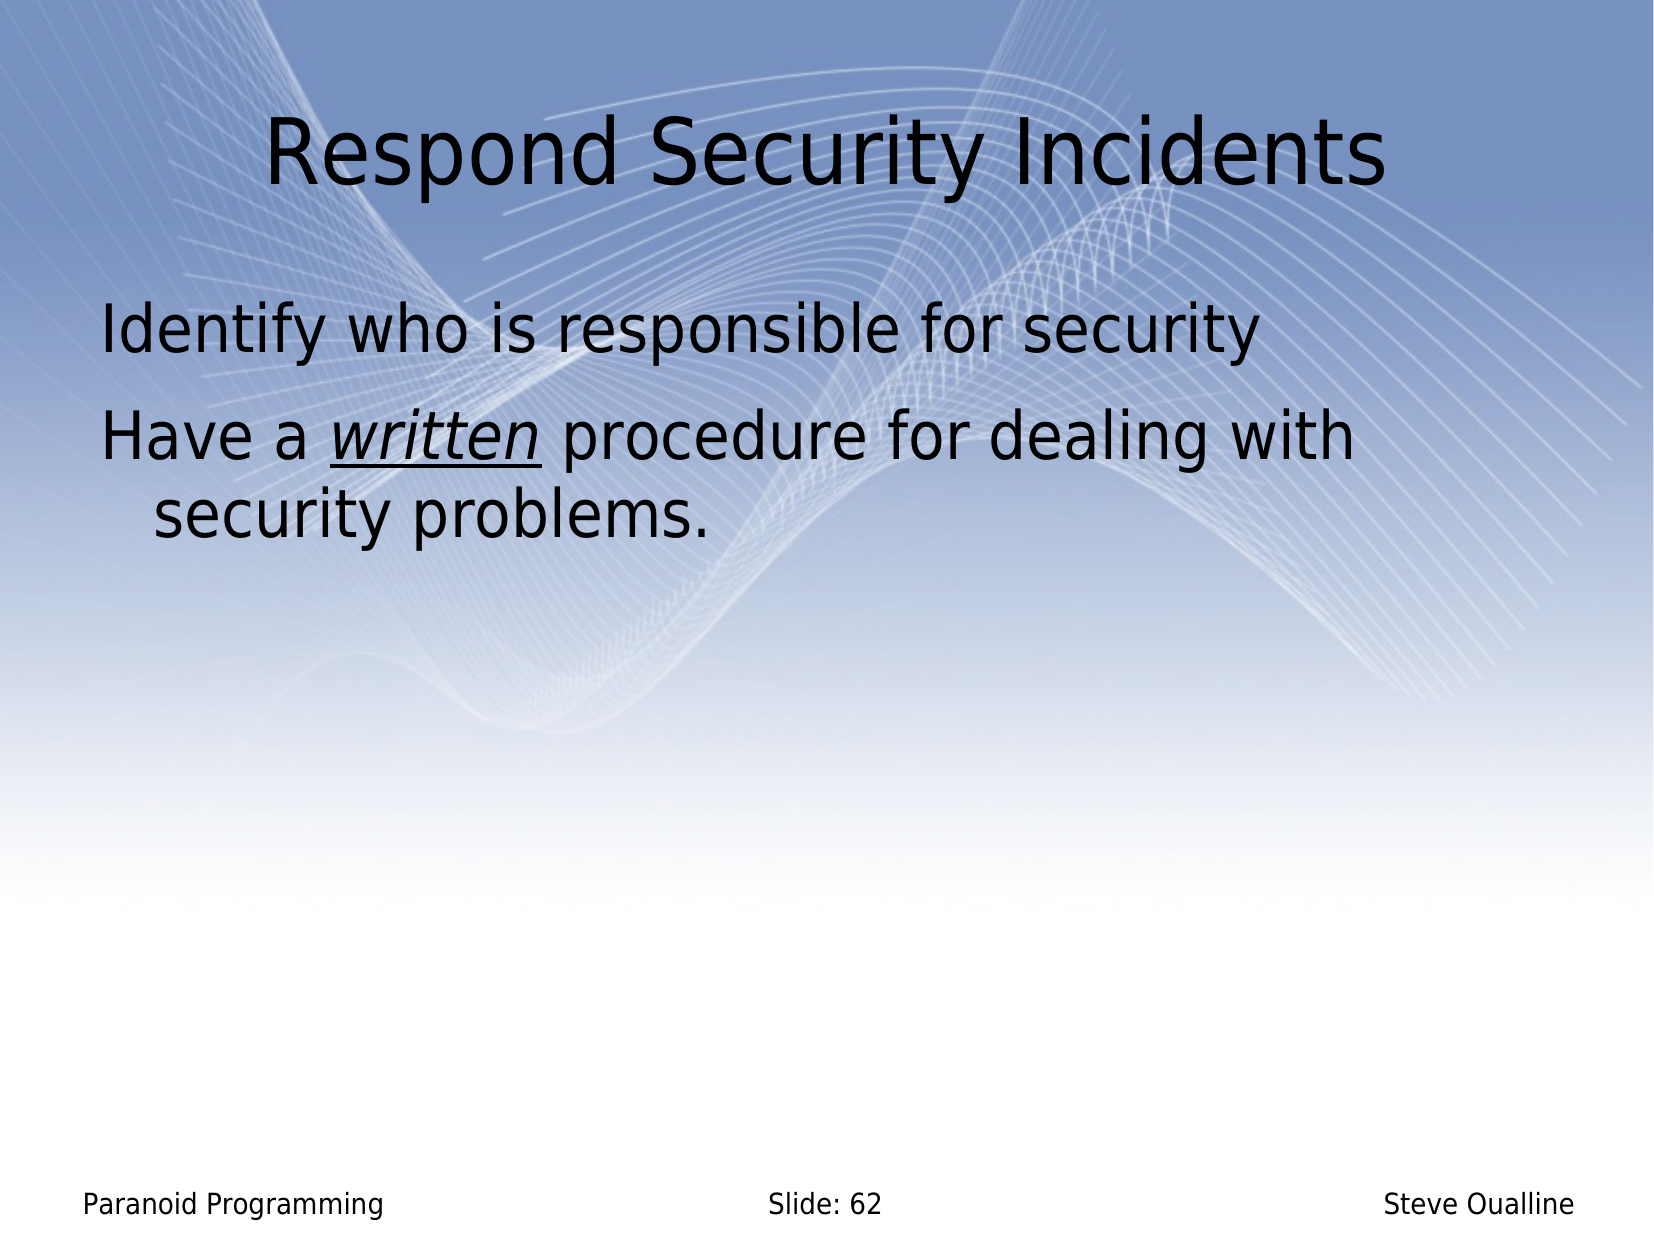

# Respond Security Incidents
Identify who is responsible for security
Have a written procedure for dealing with security problems.
Paranoid Programming
Steve Oualline
62